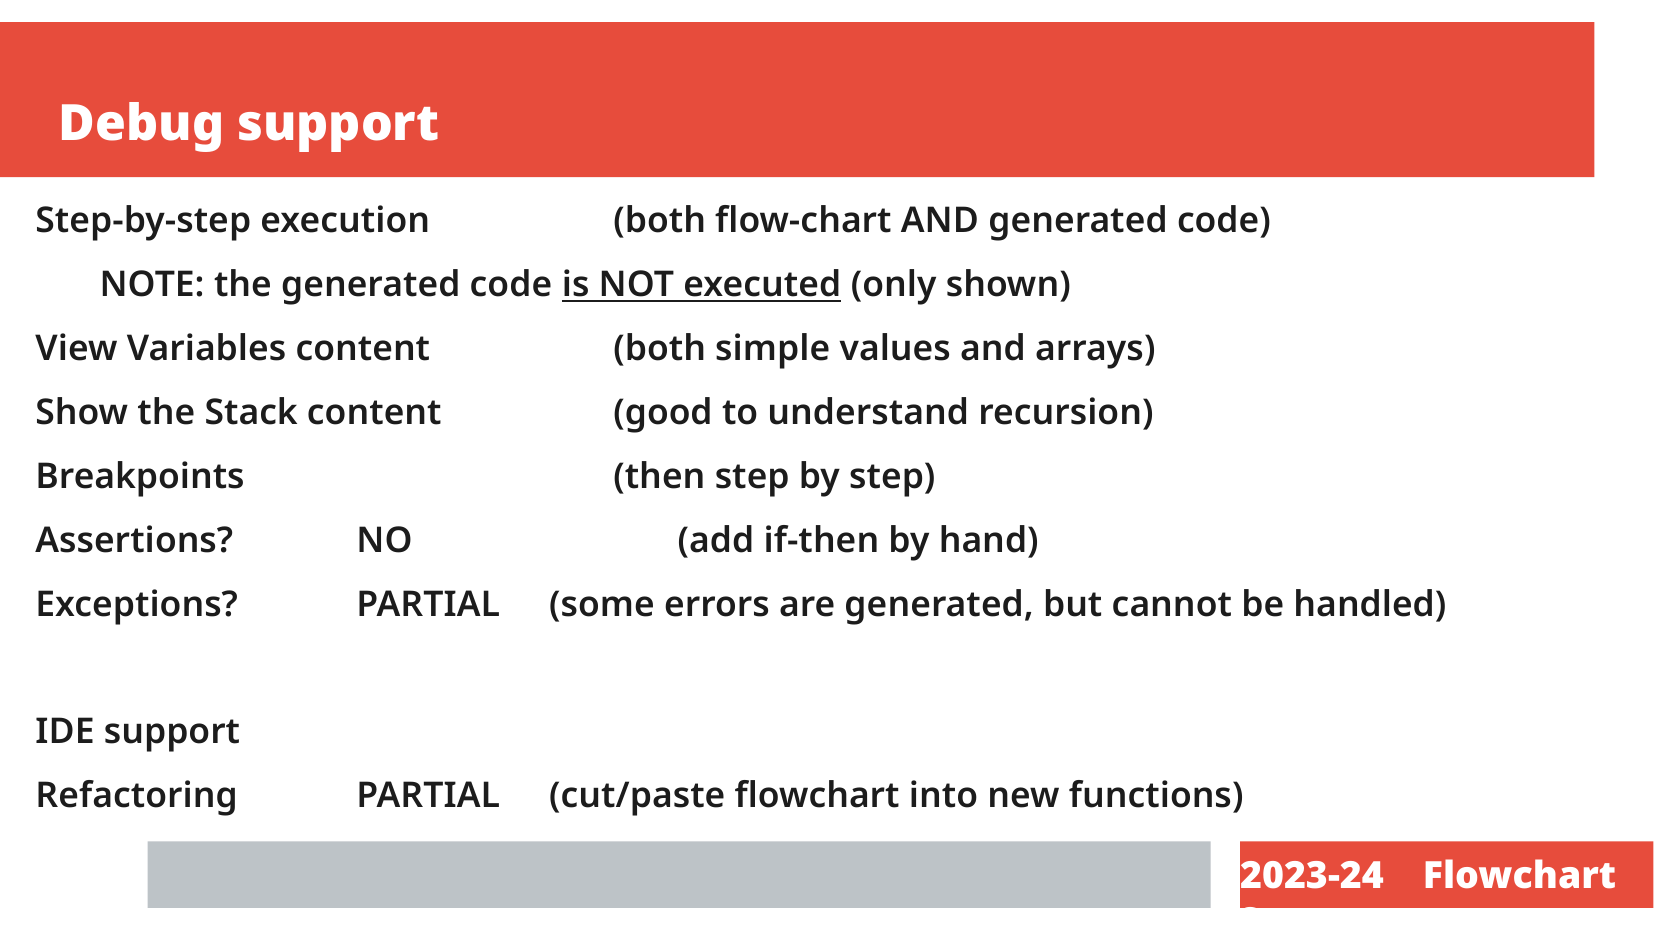

# Debug support
Step-by-step execution 	 	 	(both flow-chart AND generated code)
 	NOTE: the generated code is NOT executed (only shown)
View Variables content 	 	 	(both simple values and arrays)
Show the Stack content 	 	 	(good to understand recursion)
Breakpoints 	 	 	 	 	 	(then step by step)
Assertions?			NO 	 	 	 	(add if-then by hand)
Exceptions?			PARTIAL 	(some errors are generated, but cannot be handled)
IDE support
Refactoring			PARTIAL 	(cut/paste flowchart into new functions)
2023-24 Flowcharts